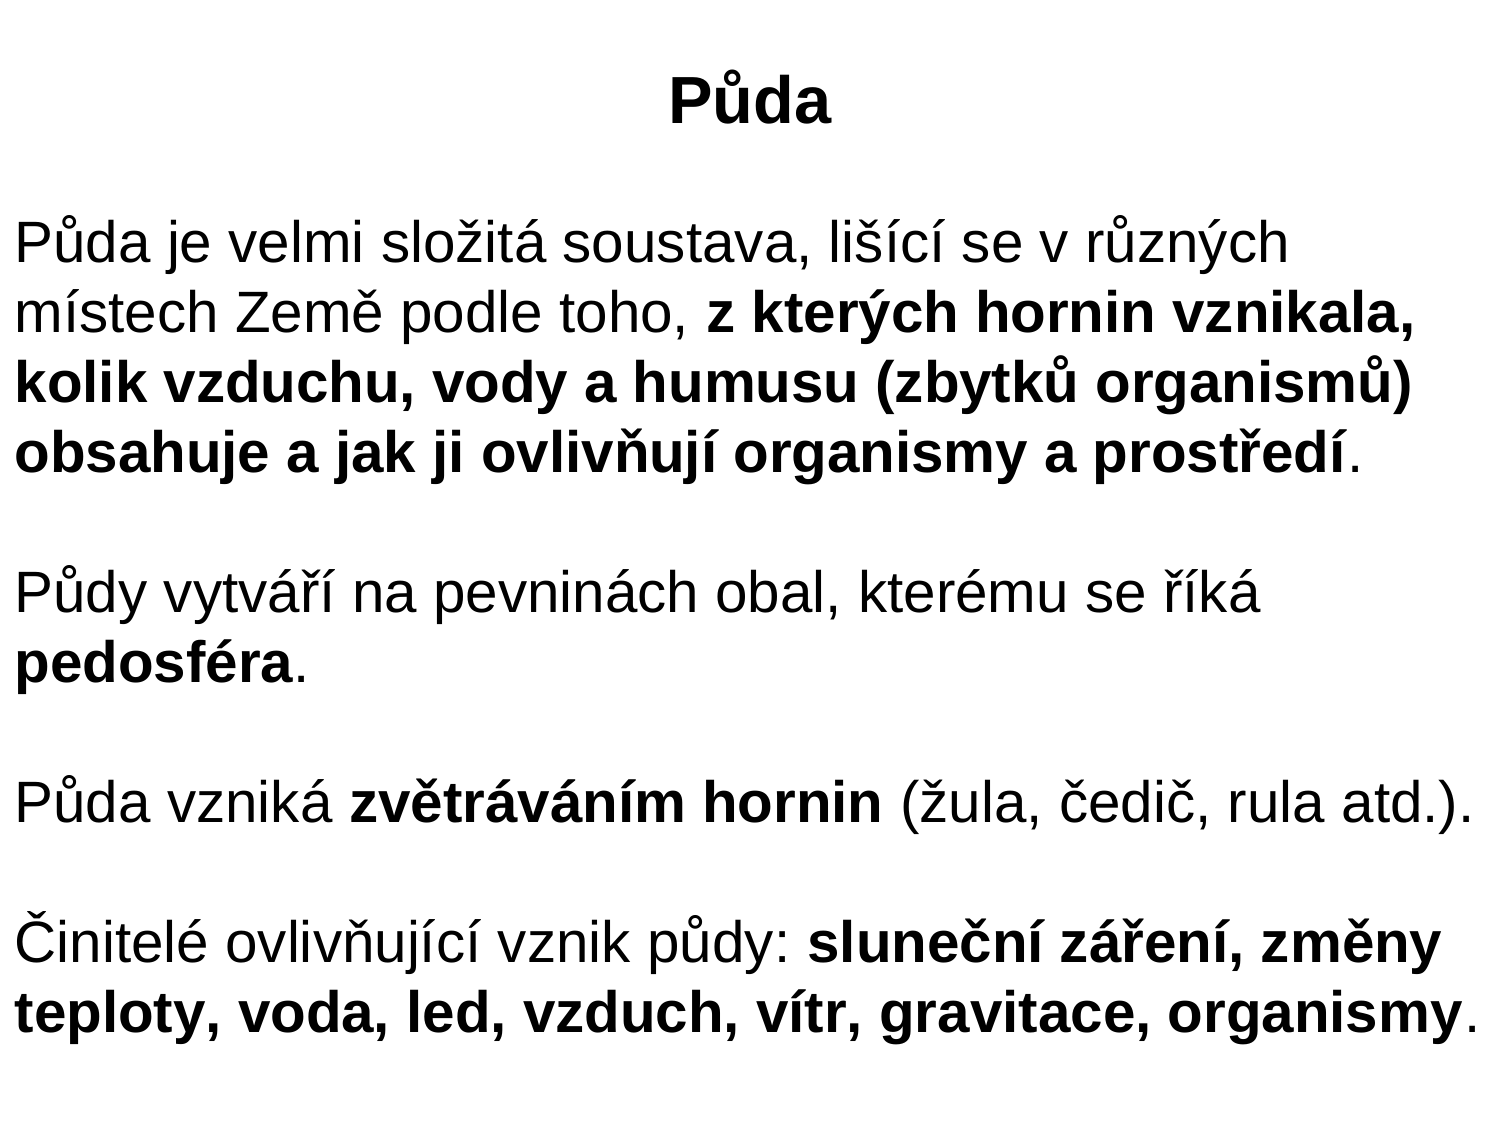

Půda
Půda je velmi složitá soustava, lišící se v různých místech Země podle toho, z kterých hornin vznikala, kolik vzduchu, vody a humusu (zbytků organismů) obsahuje a jak ji ovlivňují organismy a prostředí.
Půdy vytváří na pevninách obal, kterému se říká pedosféra.
Půda vzniká zvětráváním hornin (žula, čedič, rula atd.).
Činitelé ovlivňující vznik půdy: sluneční záření, změny teploty, voda, led, vzduch, vítr, gravitace, organismy.